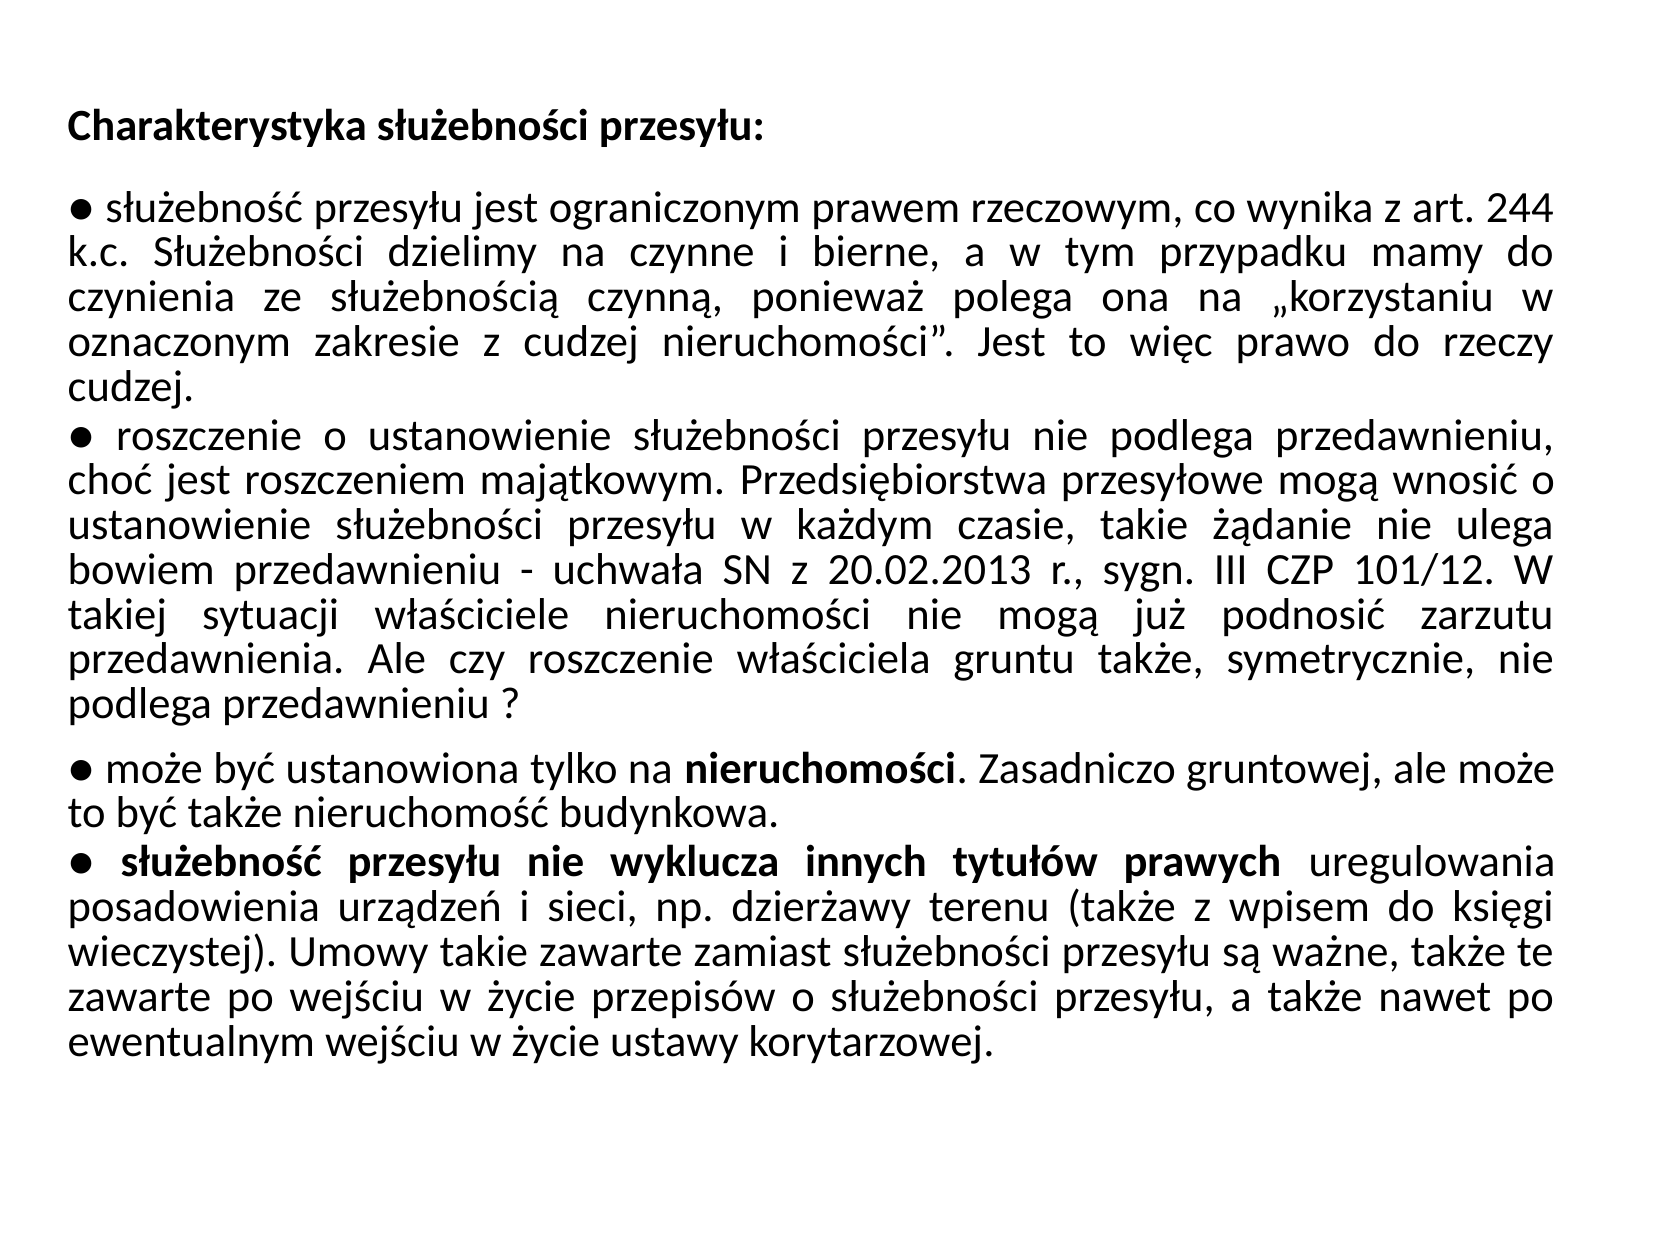

#
Charakterystyka służebności przesyłu:
● służebność przesyłu jest ograniczonym prawem rzeczowym, co wynika z art. 244 k.c. Służebności dzielimy na czynne i bierne, a w tym przypadku mamy do czynienia ze służebnością czynną, ponieważ polega ona na „korzystaniu w oznaczonym zakresie z cudzej nieruchomości”. Jest to więc prawo do rzeczy cudzej.
● roszczenie o ustanowienie służebności przesyłu nie podlega przedawnieniu, choć jest roszczeniem majątkowym. Przedsiębiorstwa przesyłowe mogą wnosić o ustanowienie służebności przesyłu w każdym czasie, takie żądanie nie ulega bowiem przedawnieniu - uchwała SN z 20.02.2013 r., sygn. III CZP 101/12. W takiej sytuacji właściciele nieruchomości nie mogą już podnosić zarzutu przedawnienia. Ale czy roszczenie właściciela gruntu także, symetrycznie, nie podlega przedawnieniu ?
● może być ustanowiona tylko na nieruchomości. Zasadniczo gruntowej, ale może to być także nieruchomość budynkowa.
● służebność przesyłu nie wyklucza innych tytułów prawych uregulowania posadowienia urządzeń i sieci, np. dzierżawy terenu (także z wpisem do księgi wieczystej). Umowy takie zawarte zamiast służebności przesyłu są ważne, także te zawarte po wejściu w życie przepisów o służebności przesyłu, a także nawet po ewentualnym wejściu w życie ustawy korytarzowej.